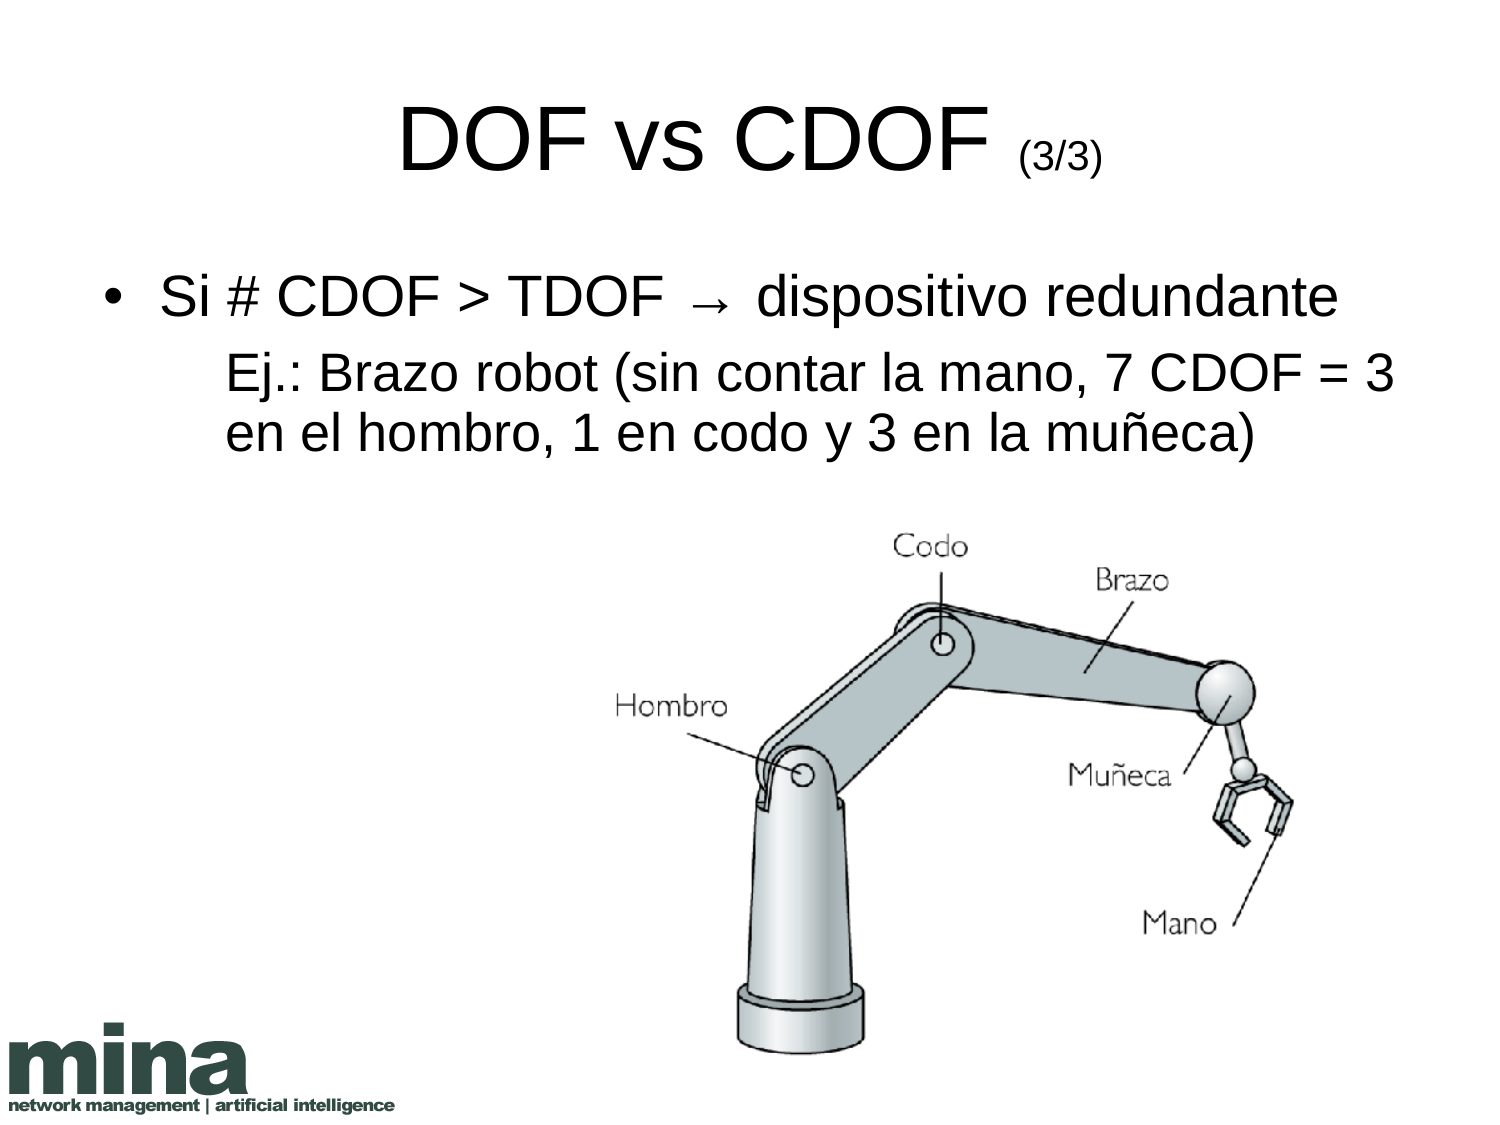

# DOF vs CDOF (3/3)
Si # CDOF > TDOF → dispositivo redundante
Ej.: Brazo robot (sin contar la mano, 7 CDOF = 3 en el hombro, 1 en codo y 3 en la muñeca)